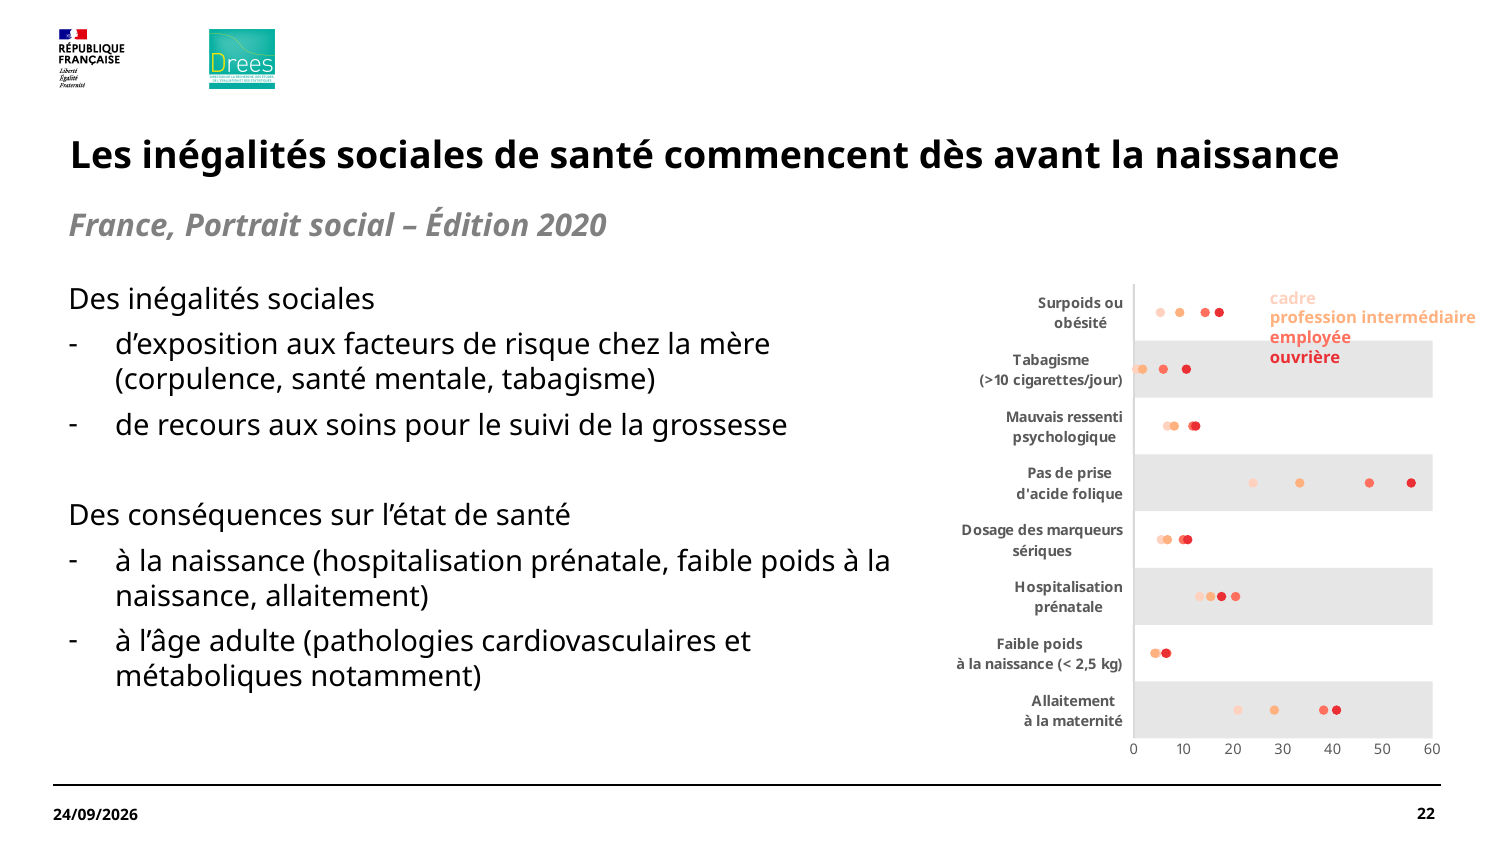

Les inégalités sociales de santé commencent dès avant la naissance
# France, Portrait social – Édition 2020
Des inégalités sociales
d’exposition aux facteurs de risque chez la mère (corpulence, santé mentale, tabagisme)
de recours aux soins pour le suivi de la grossesse
Des conséquences sur l’état de santé
à la naissance (hospitalisation prénatale, faible poids à la naissance, allaitement)
à l’âge adulte (pathologies cardiovasculaires et métaboliques notamment)
cadre
profession intermédiaire
employée
ouvrière
22